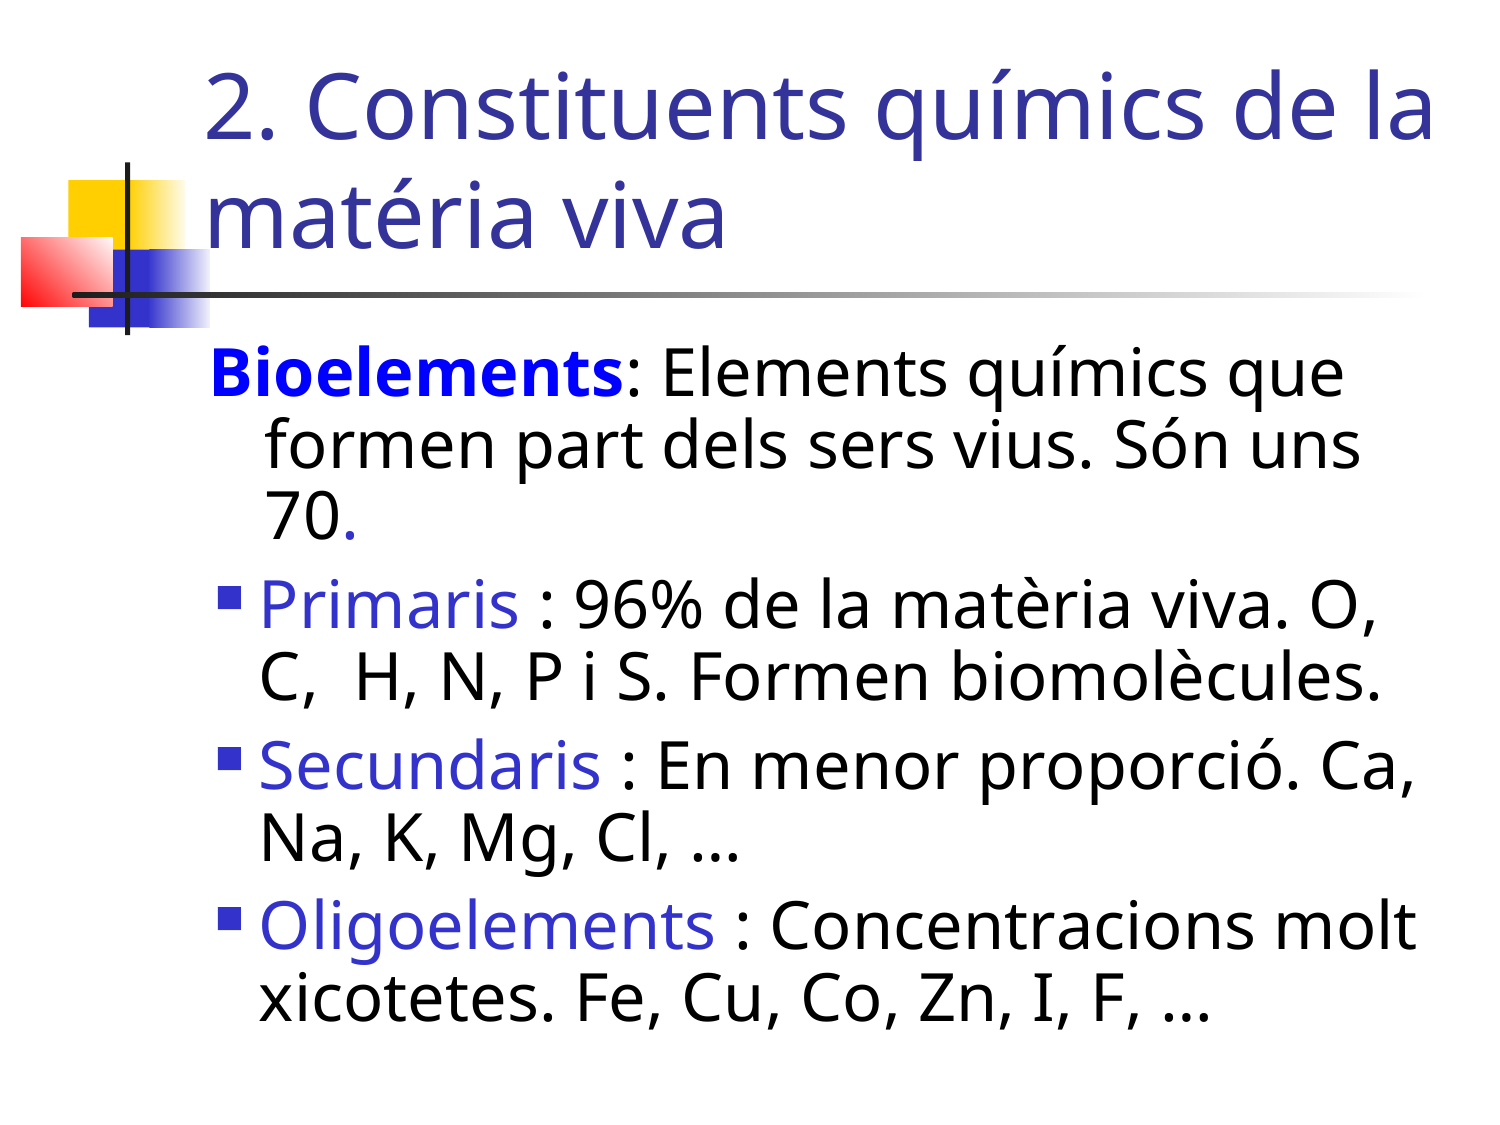

# 2. Constituents químics de la matéria viva
Bioelements: Elements químics que formen part dels sers vius. Són uns 70.
Primaris : 96% de la matèria viva. O, C, H, N, P i S. Formen biomolècules.
Secundaris : En menor proporció. Ca, Na, K, Mg, Cl, …
Oligoelements : Concentracions molt xicotetes. Fe, Cu, Co, Zn, I, F, …